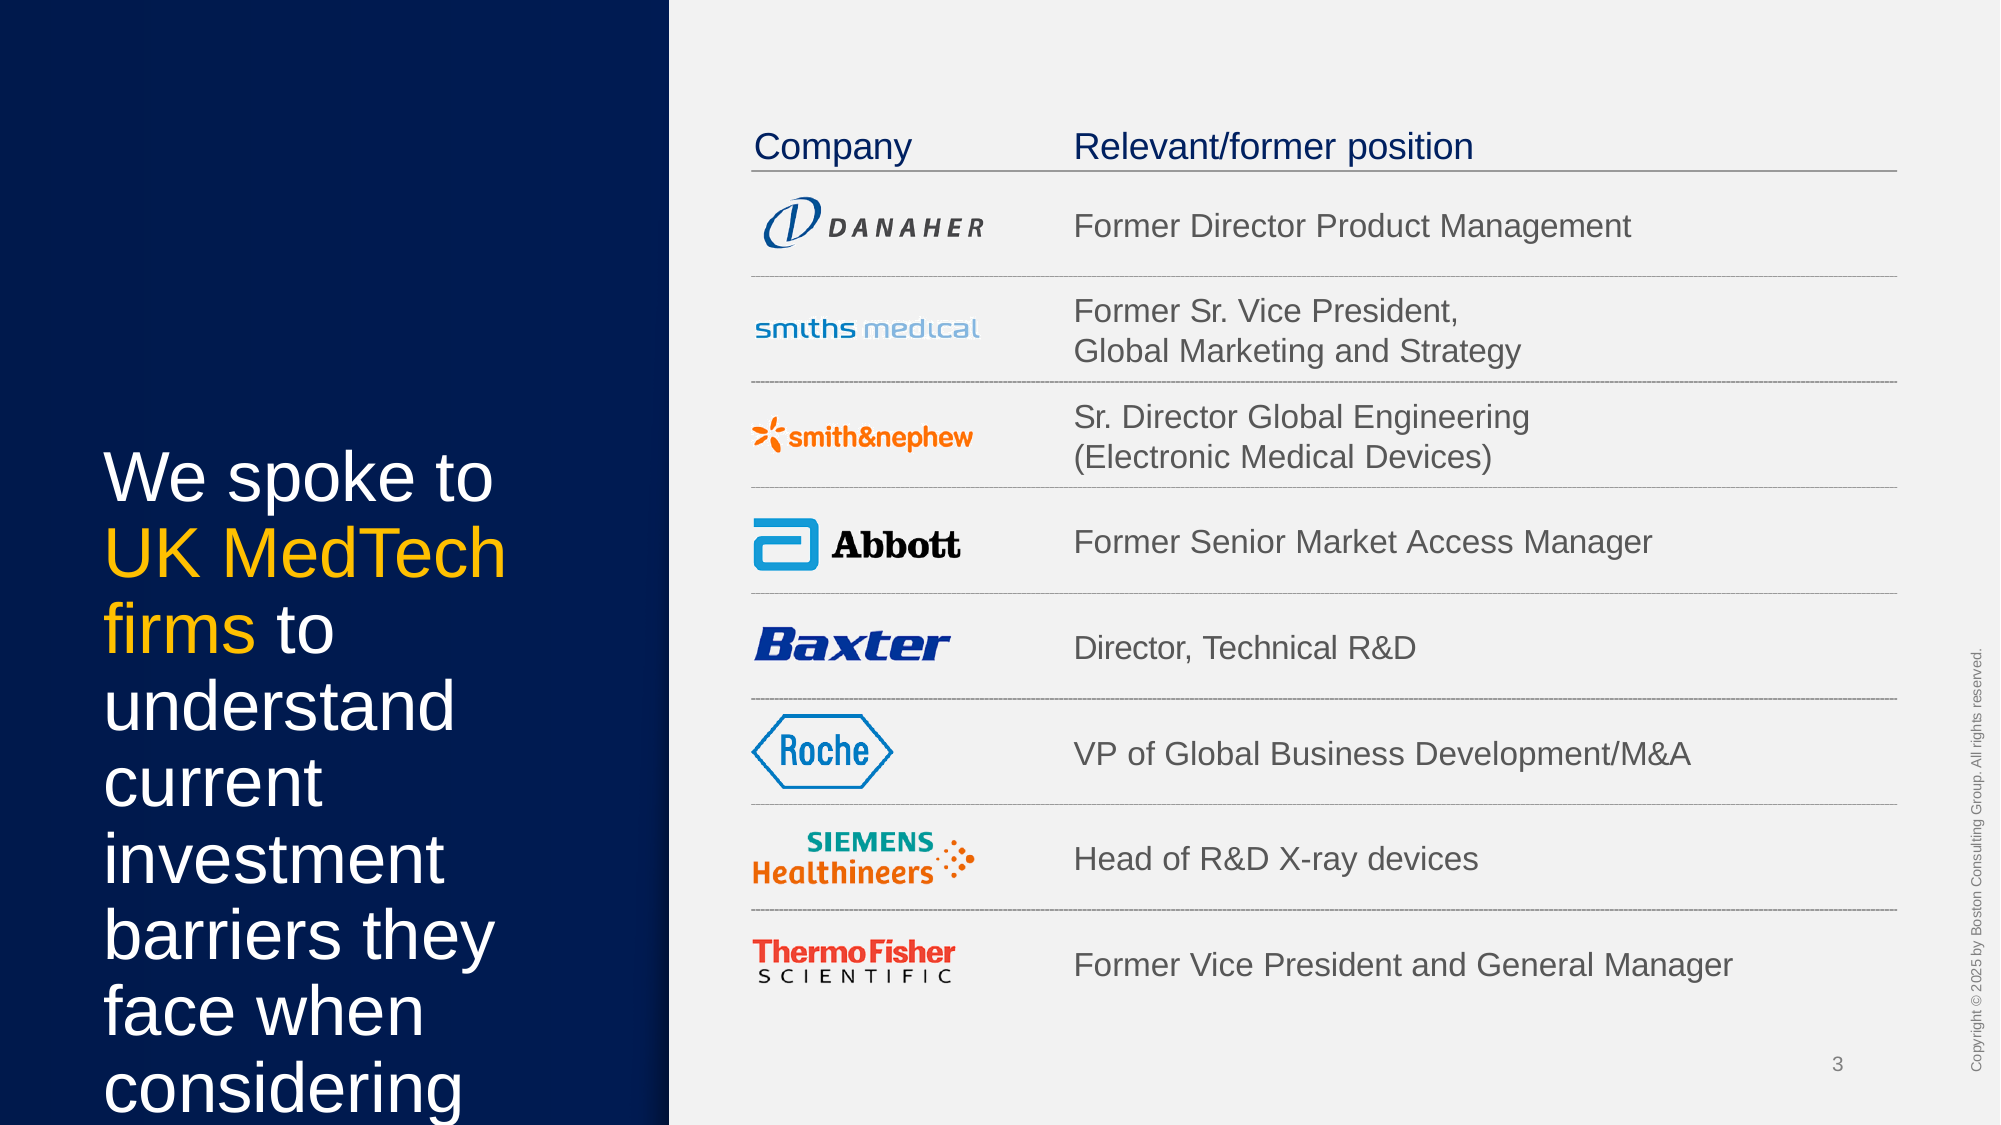

Company
Relevant/former position
Former Director Product Management
Former Sr. Vice President,
Global Marketing and Strategy
Sr. Director Global Engineering
(Electronic Medical Devices)
# We spoke to UK MedTech firms to understand current investment barriers they face when considering ASEAN
Former Senior Market Access Manager
Director, Technical R&D
VP of Global Business Development/M&A
Head of R&D X-ray devices
Former Vice President and General Manager